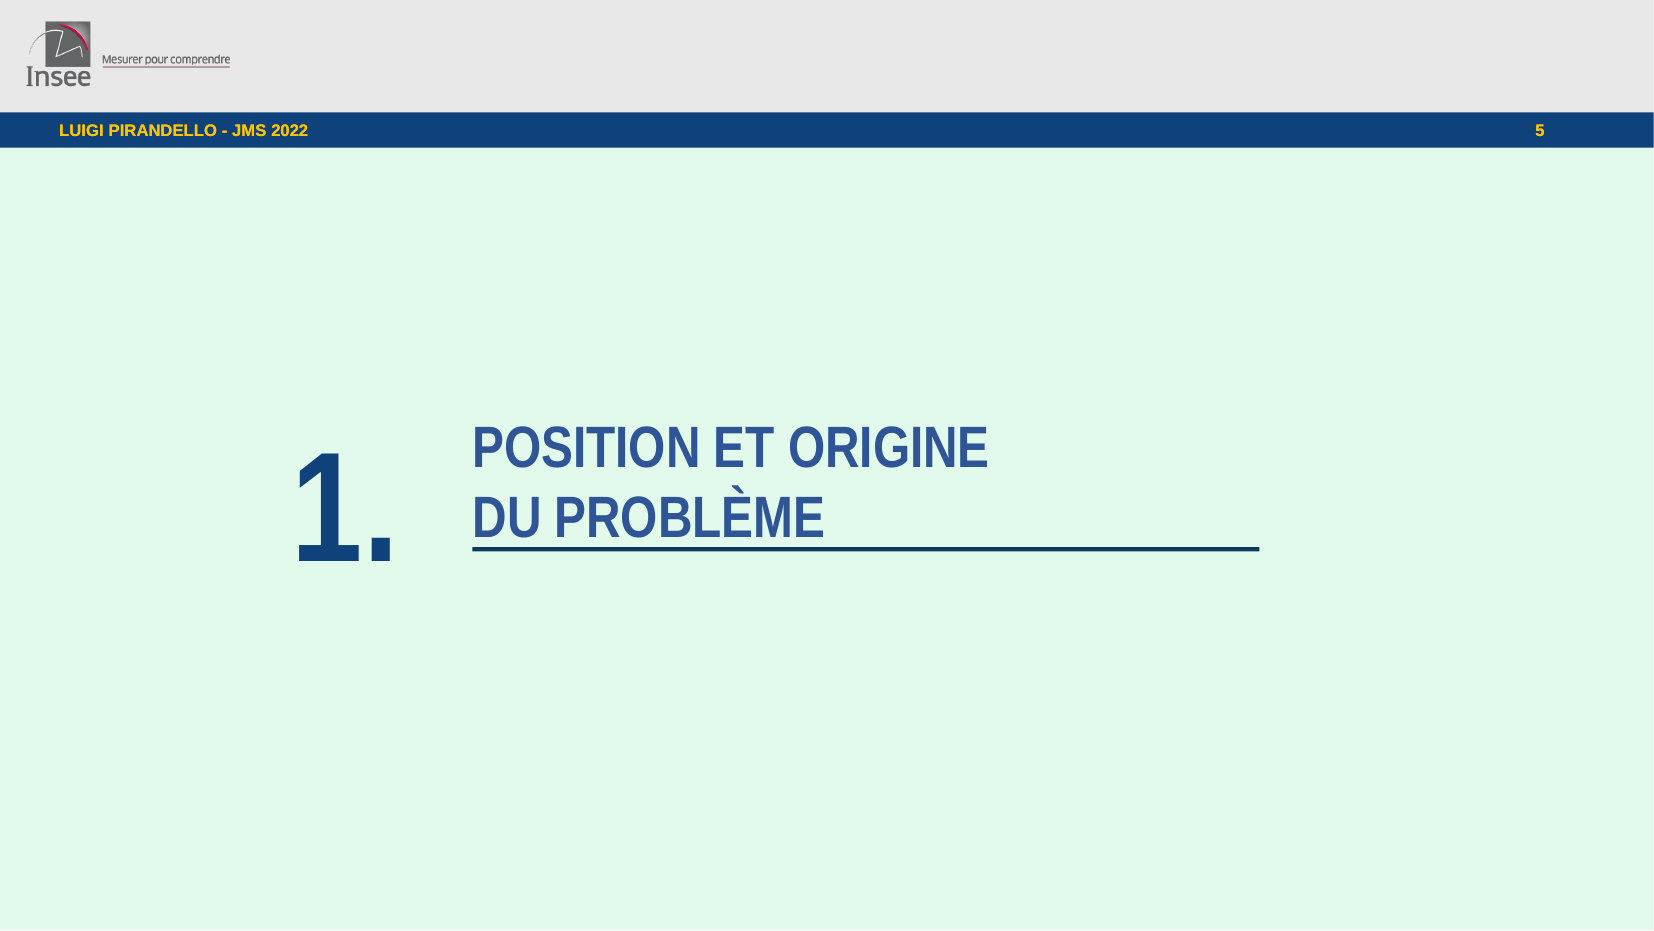

LUIGI PIRANDELLO - JMS 2022
LUIGI PIRANDELLO - JMS 2022
5
1.
# Position et origine du problème